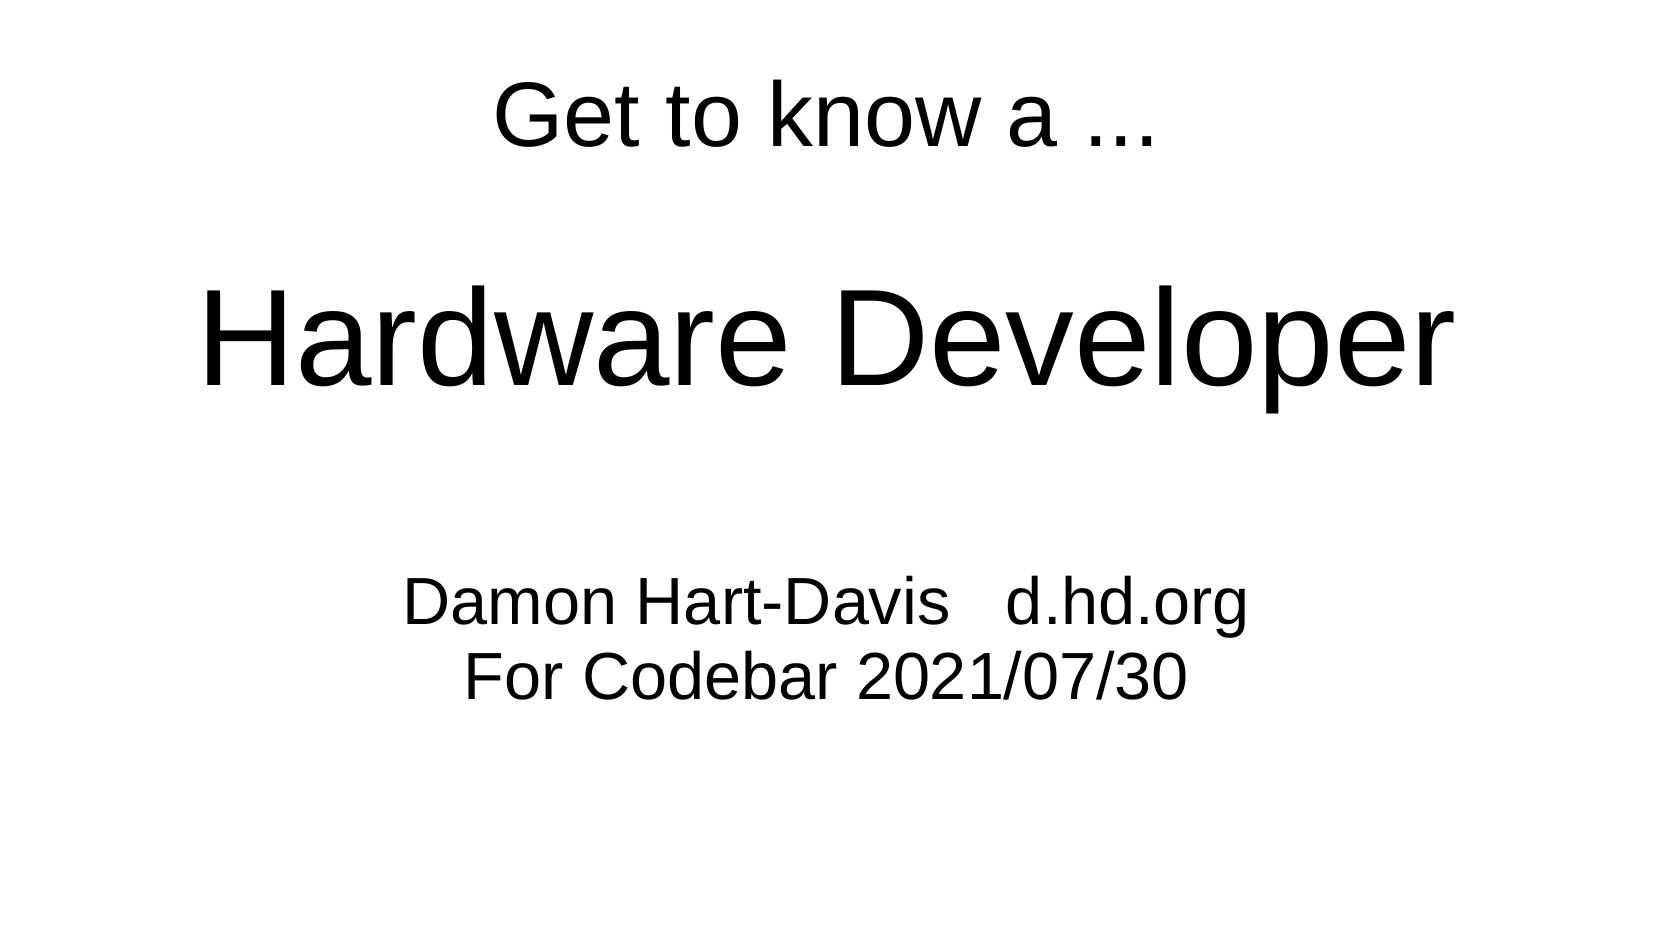

# Get to know a ...
Hardware Developer
Damon Hart-Davis d.hd.org
For Codebar 2021/07/30